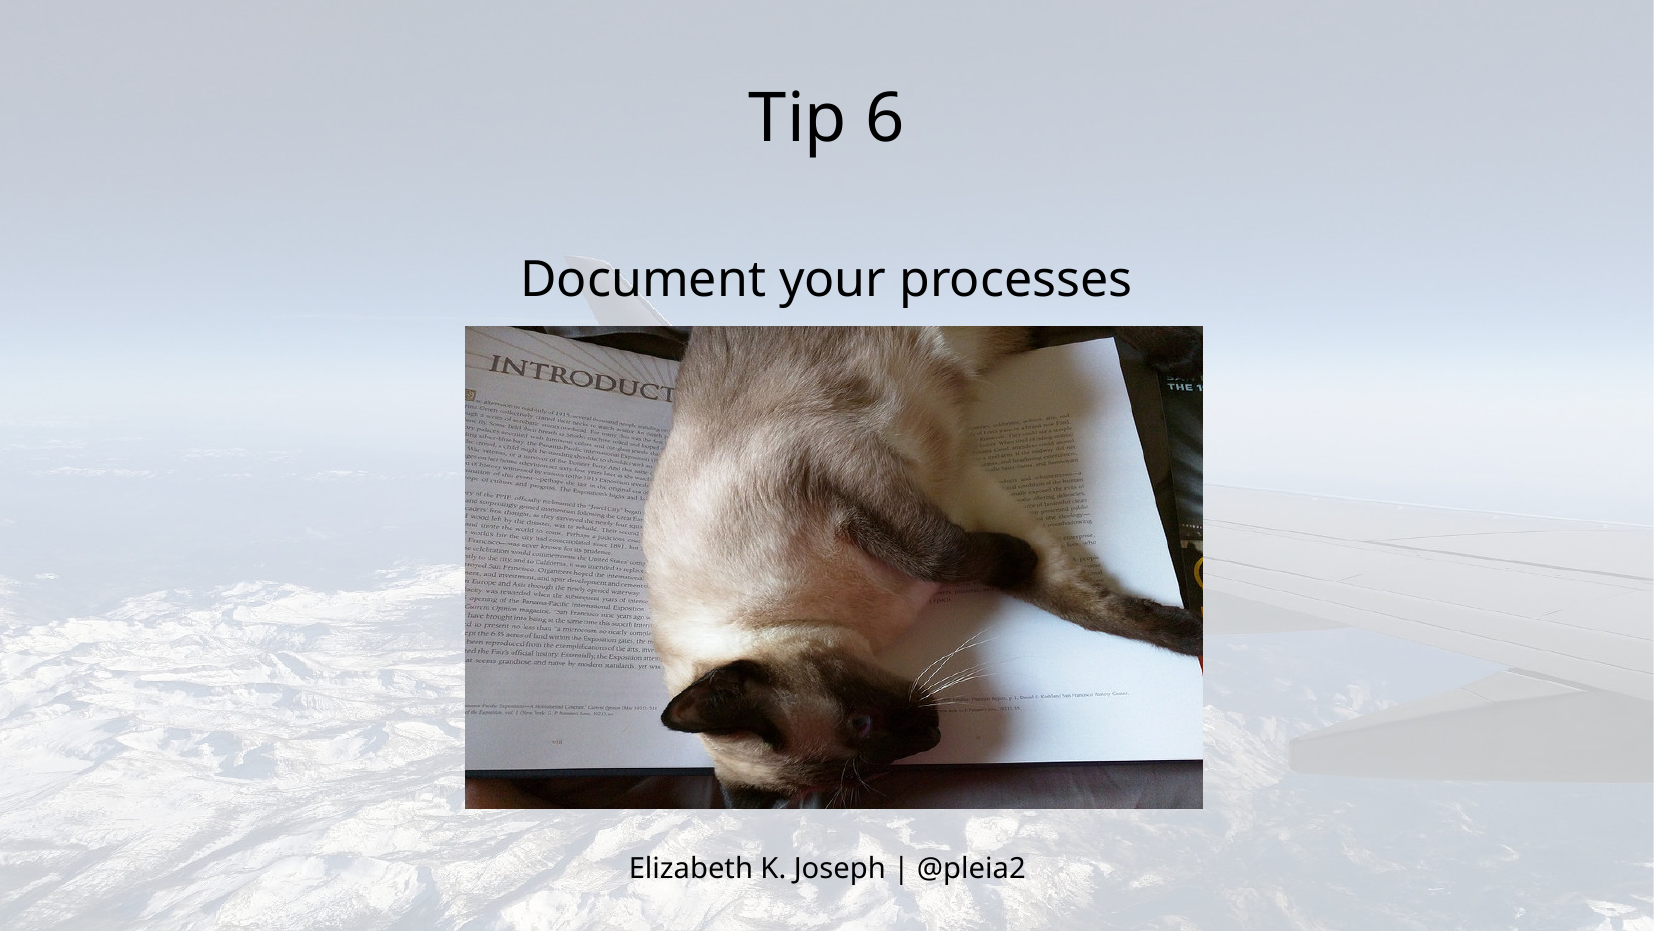

# Tip 6
Document your processes
Elizabeth K. Joseph | @pleia2